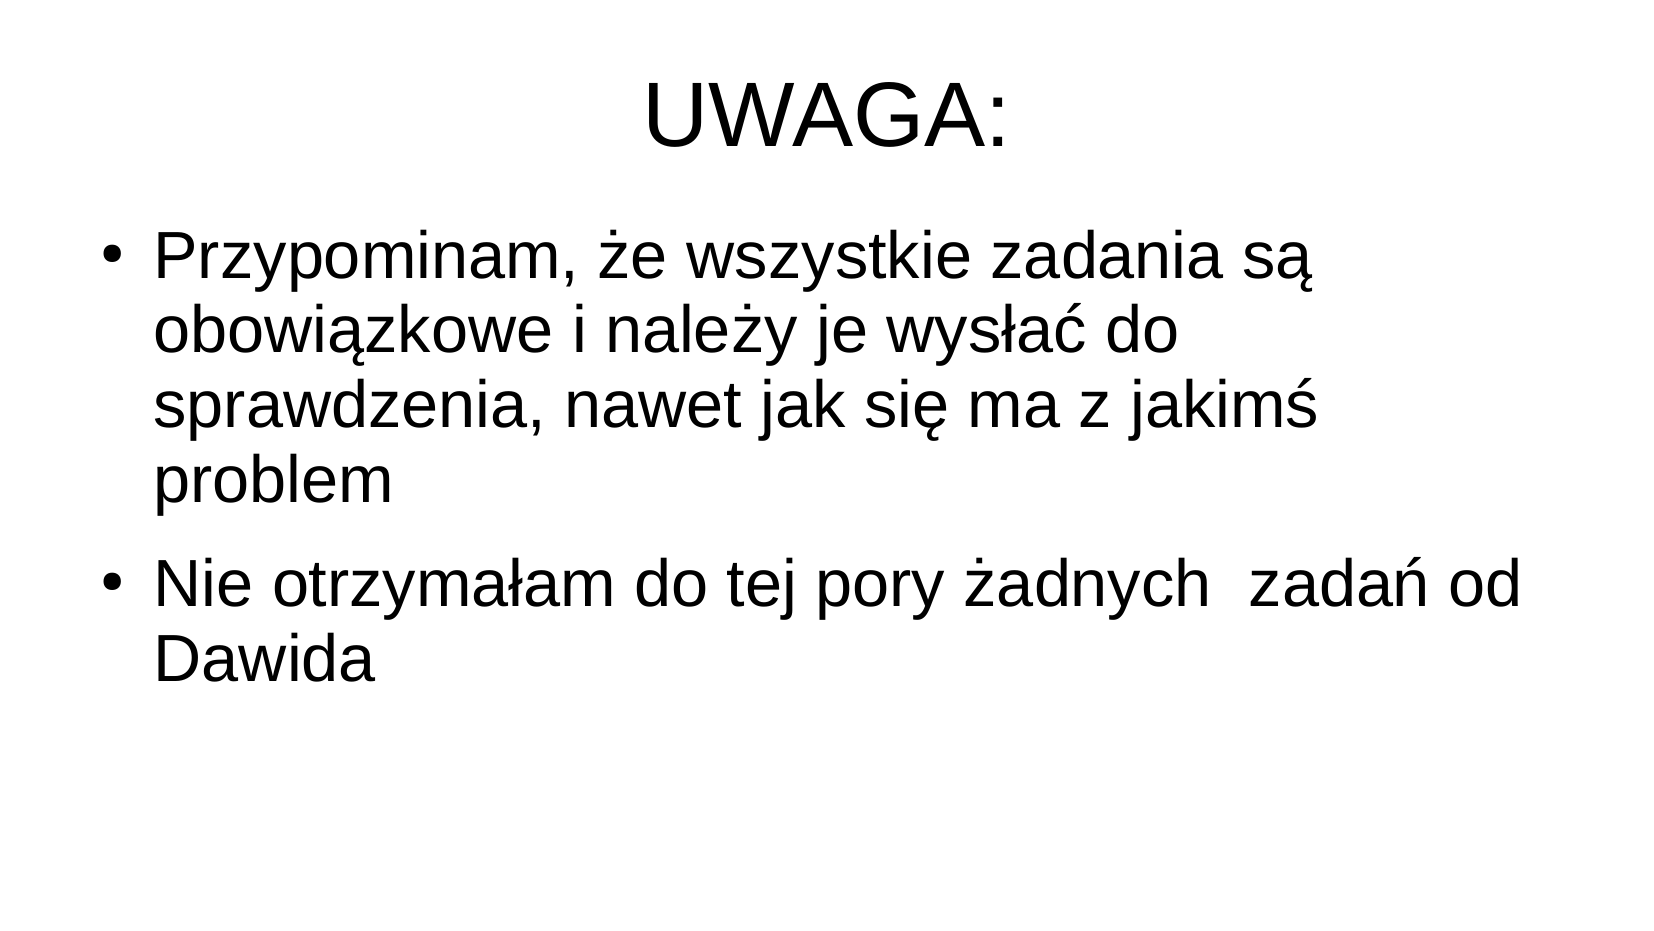

# UWAGA:
Przypominam, że wszystkie zadania są obowiązkowe i należy je wysłać do sprawdzenia, nawet jak się ma z jakimś problem
Nie otrzymałam do tej pory żadnych zadań od Dawida